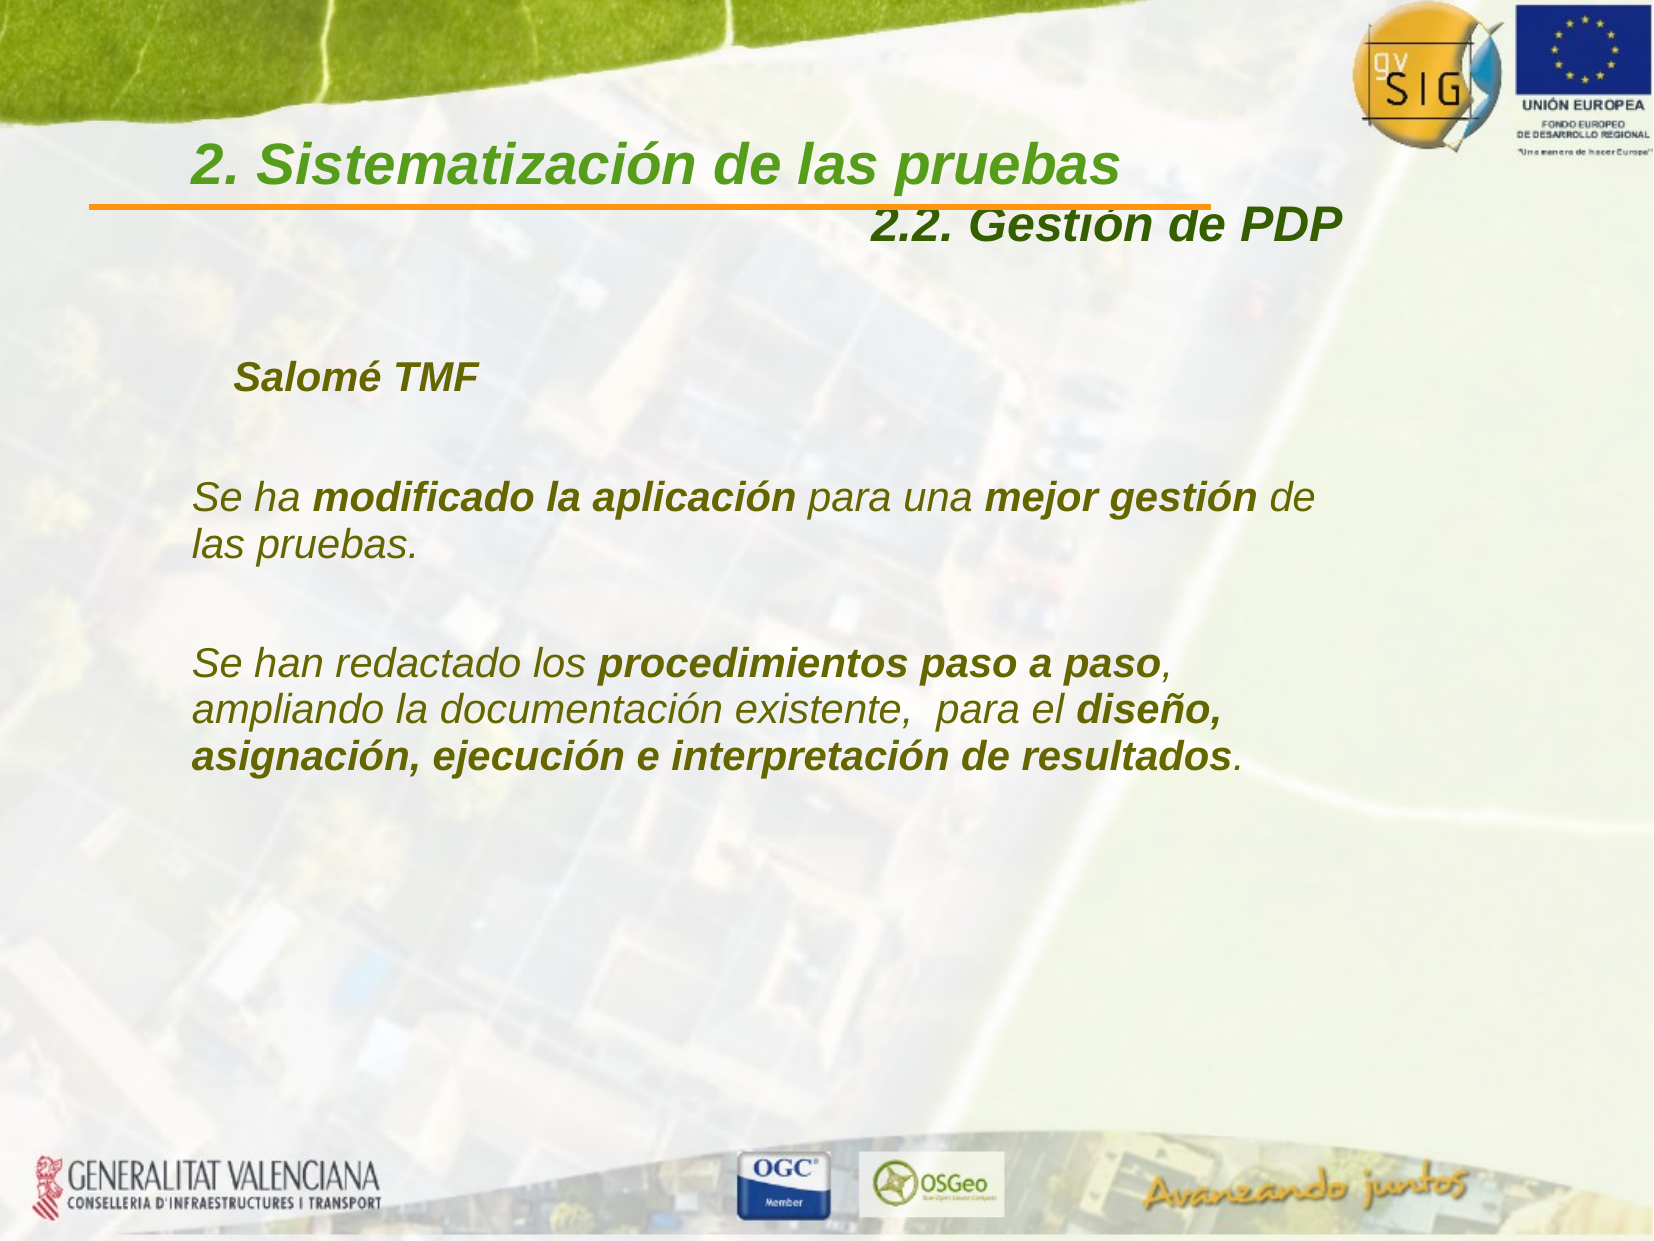

2. Sistematización de las pruebas
2.2. Gestión de PDP
Salomé TMF
Se ha modificado la aplicación para una mejor gestión de las pruebas.
Se han redactado los procedimientos paso a paso, ampliando la documentación existente, para el diseño, asignación, ejecución e interpretación de resultados.